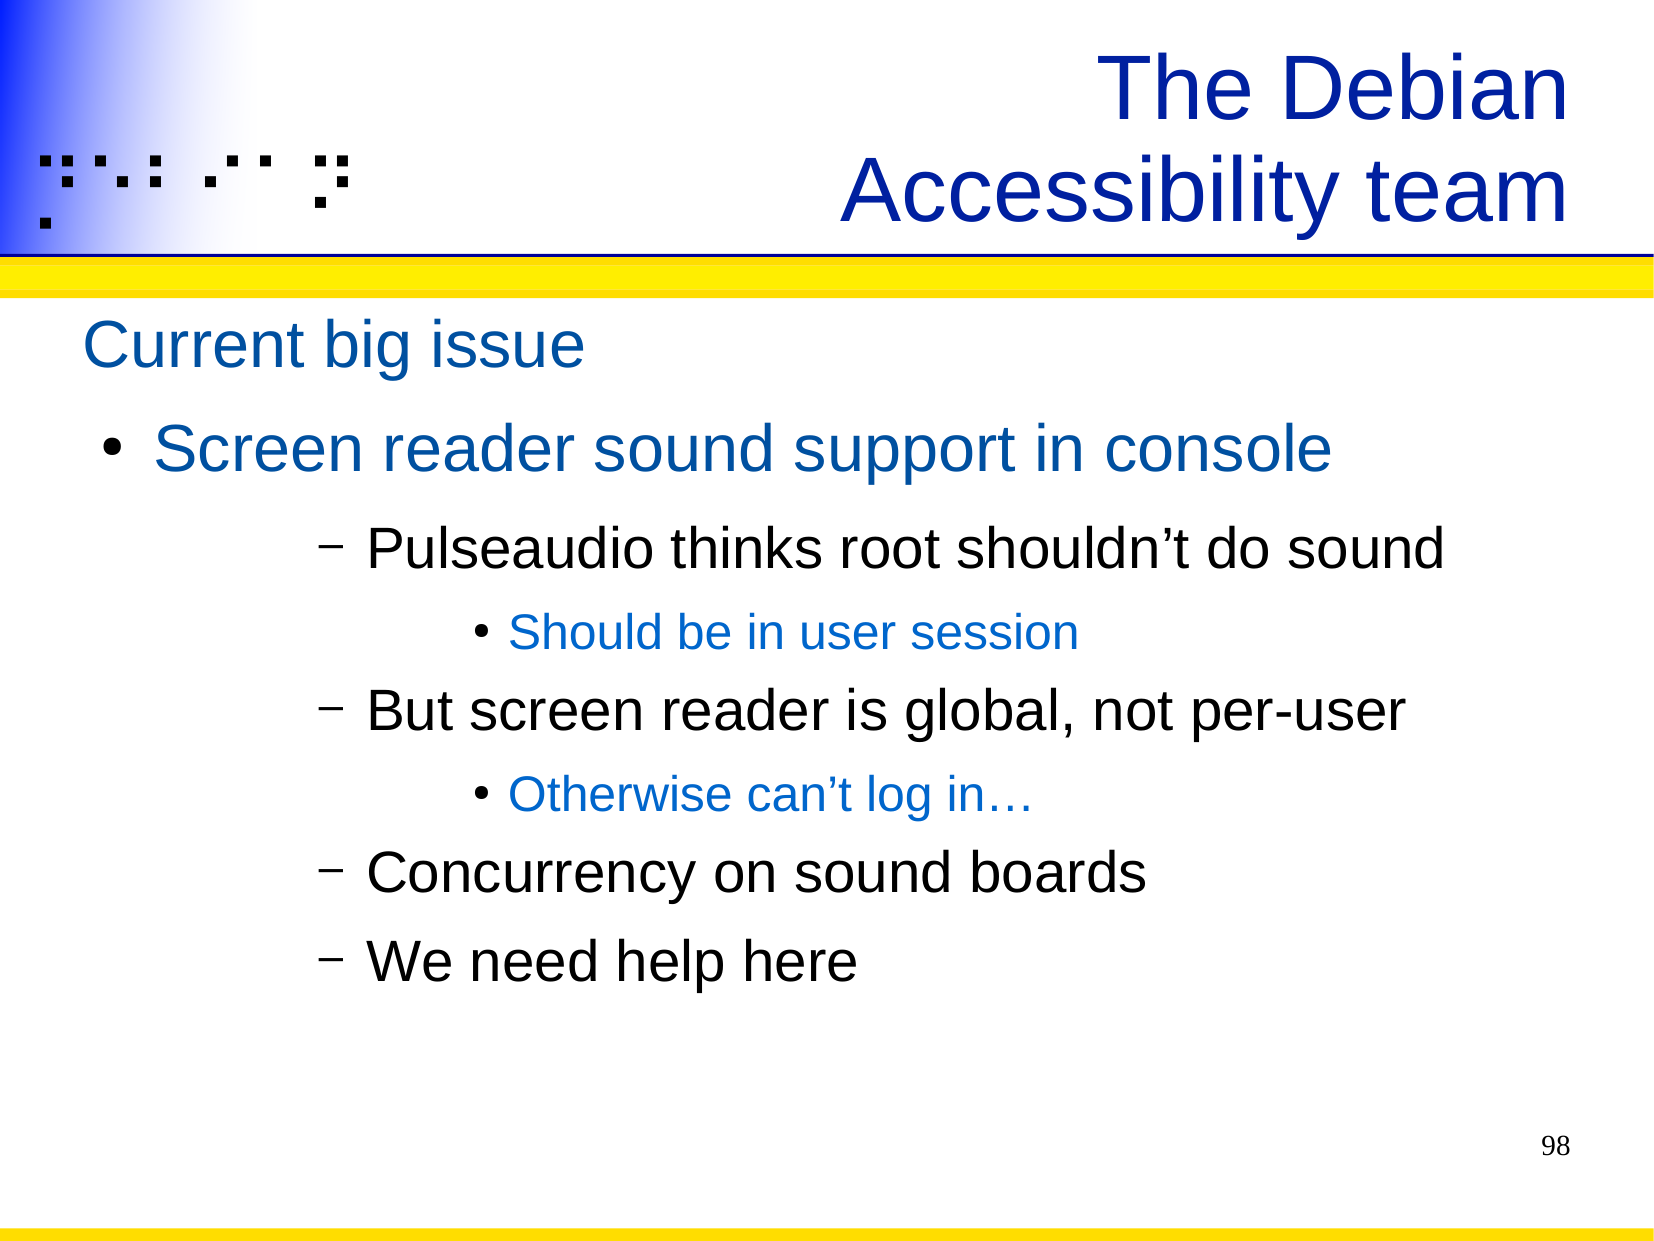

The Debian
Accessibility team
# Current big issue
Screen reader sound support in console
Pulseaudio thinks root shouldn’t do sound
Should be in user session
But screen reader is global, not per-user
Otherwise can’t log in…
Concurrency on sound boards
We need help here
98